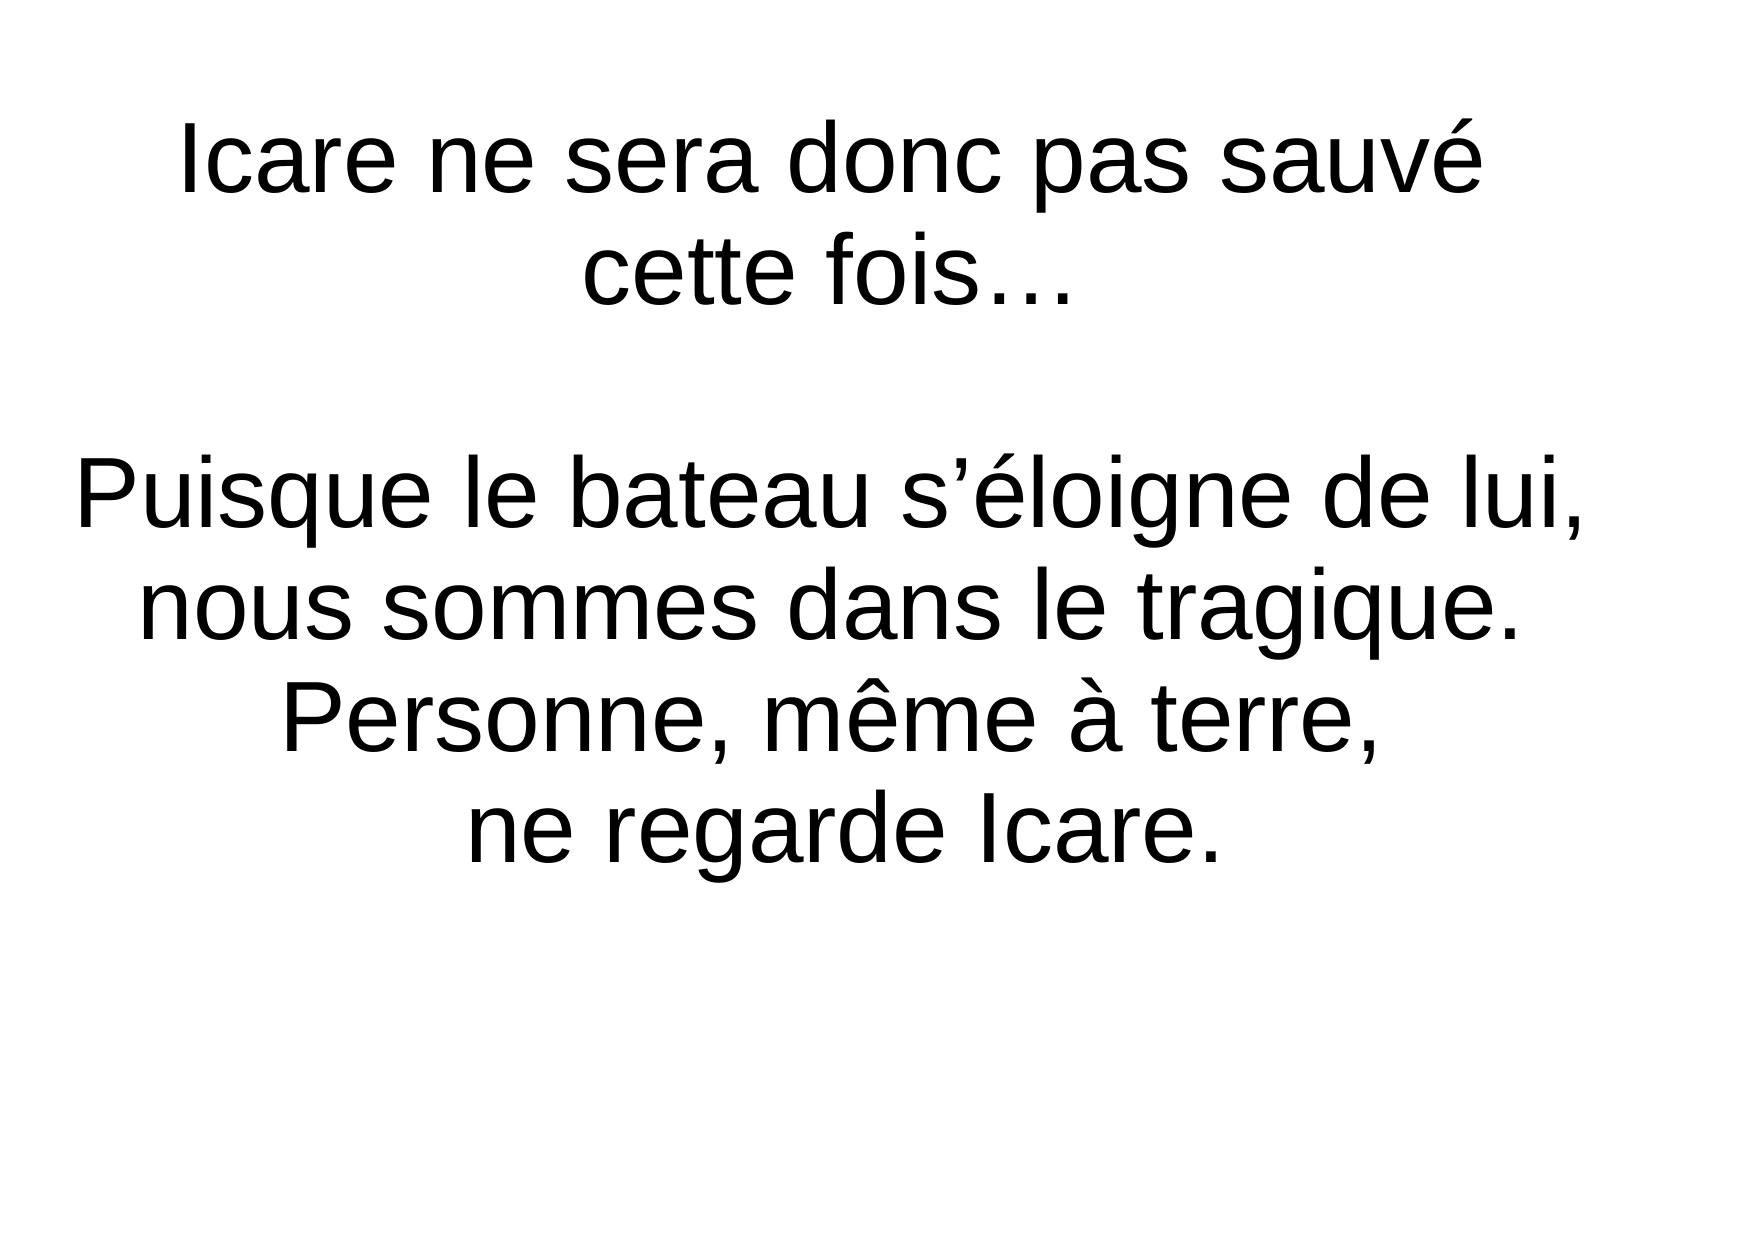

Icare ne sera donc pas sauvé
cette fois…
Puisque le bateau s’éloigne de lui,
nous sommes dans le tragique.
Personne, même à terre,
 ne regarde Icare.